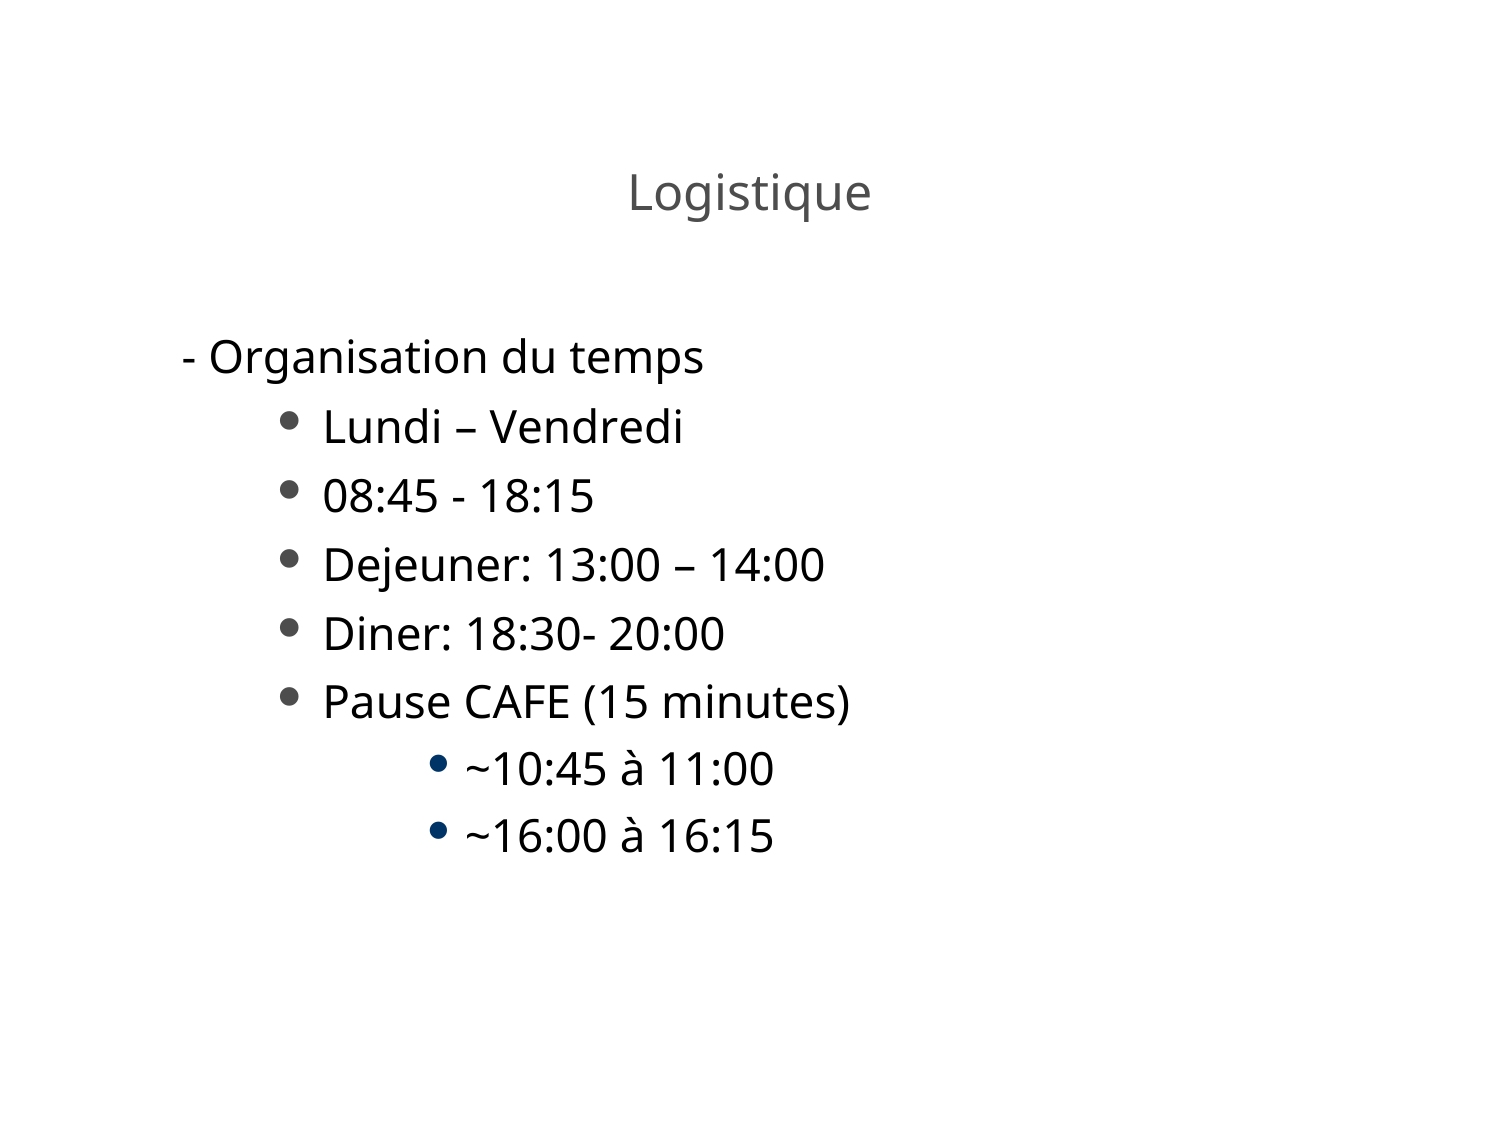

# Logistique
- Organisation du temps
Lundi – Vendredi
08:45 - 18:15
Dejeuner: 13:00 – 14:00
Diner: 18:30- 20:00
Pause CAFE (15 minutes)
~10:45 à 11:00
~16:00 à 16:15